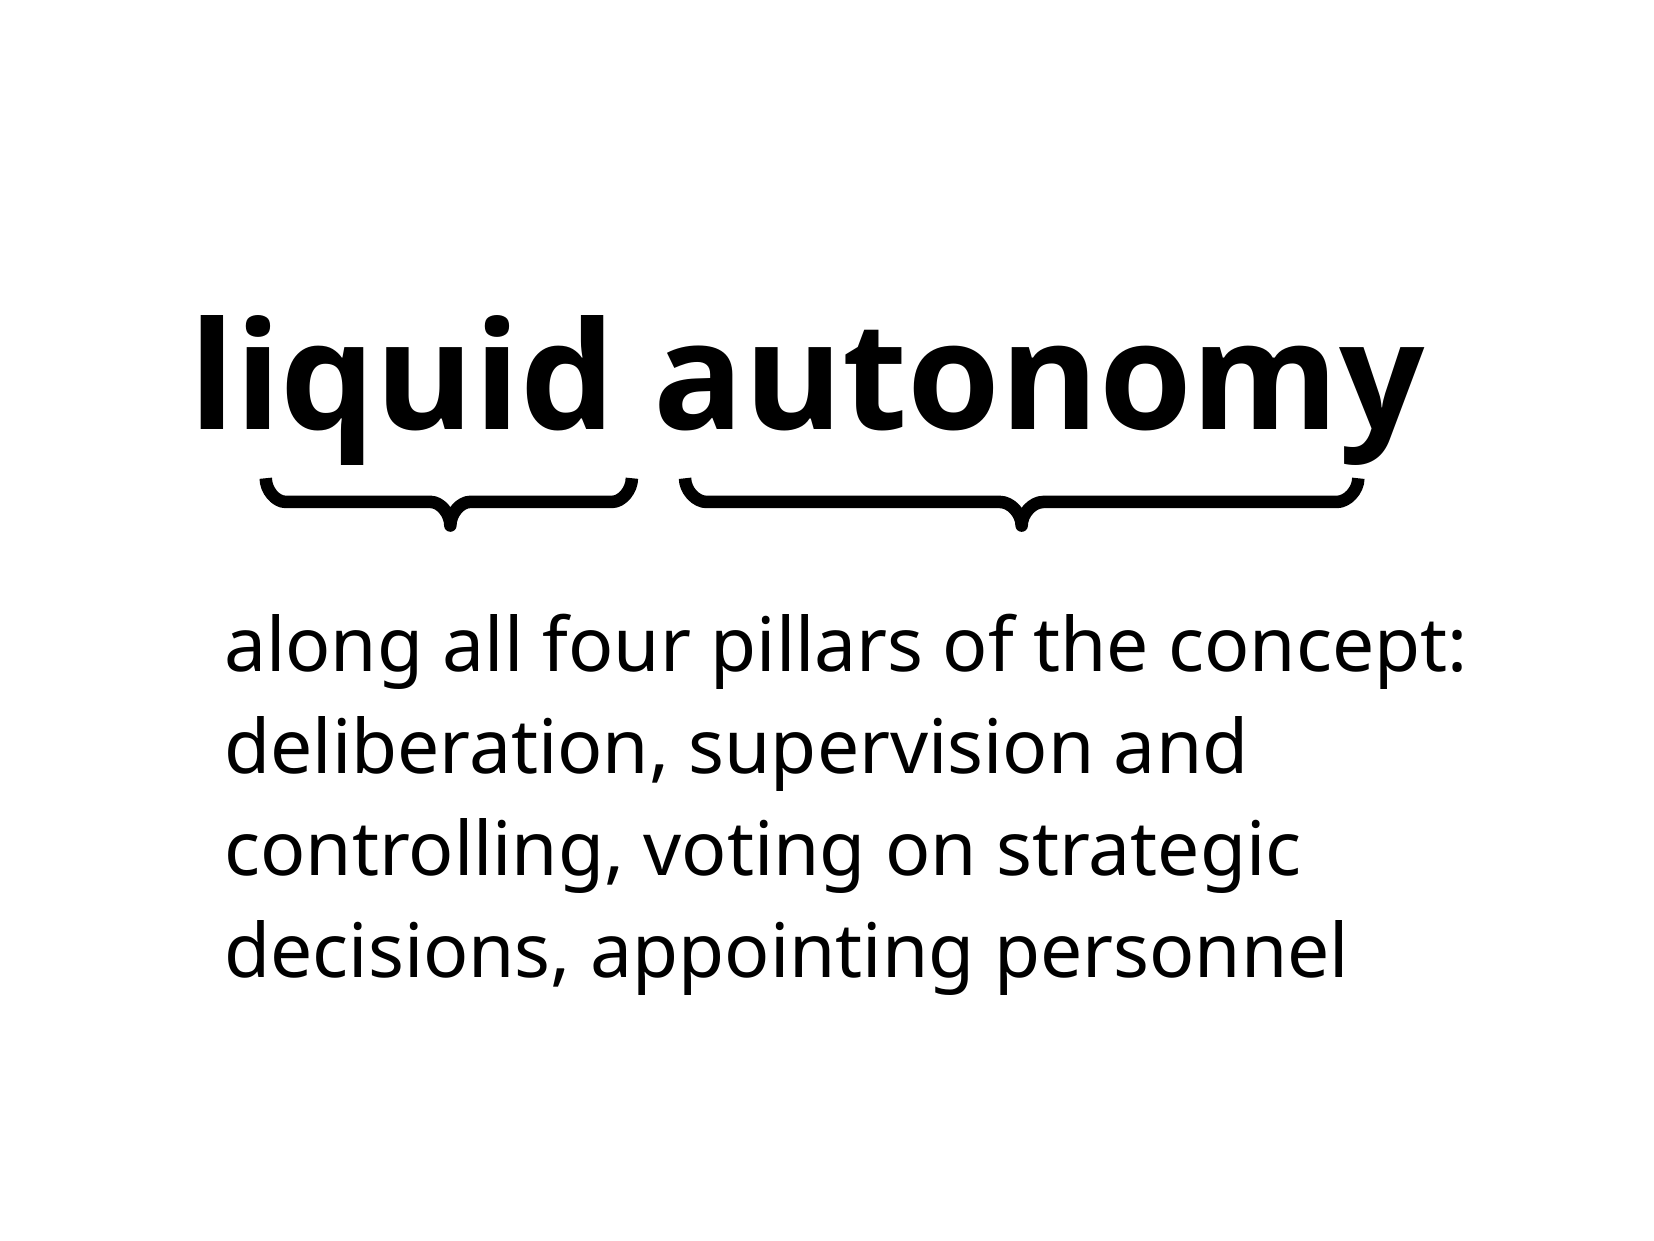

# liquid autonomy
along all four pillars of the concept: deliberation, supervision and controlling, voting on strategic decisions, appointing personnel